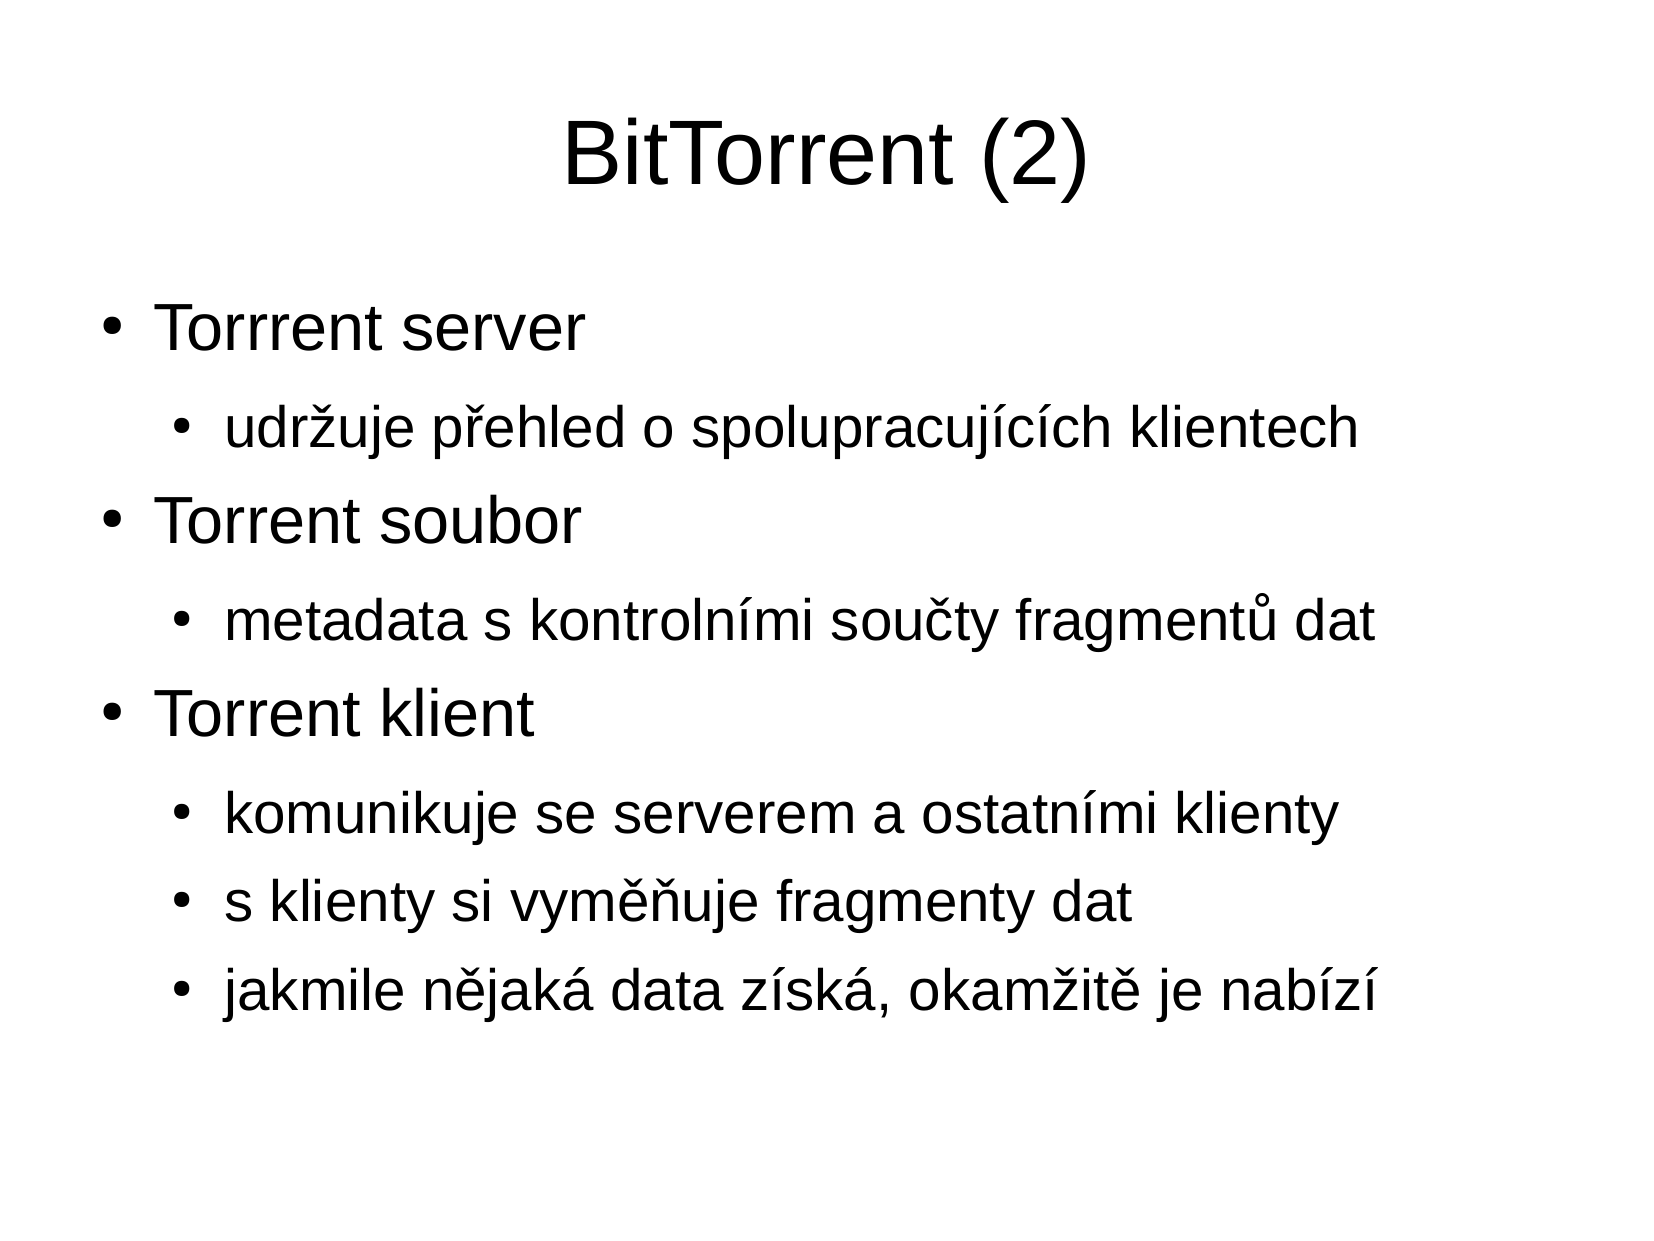

# BitTorrent (2)
Torrrent server
udržuje přehled o spolupracujících klientech
Torrent soubor
metadata s kontrolními součty fragmentů dat
Torrent klient
komunikuje se serverem a ostatními klienty
s klienty si vyměňuje fragmenty dat
jakmile nějaká data získá, okamžitě je nabízí